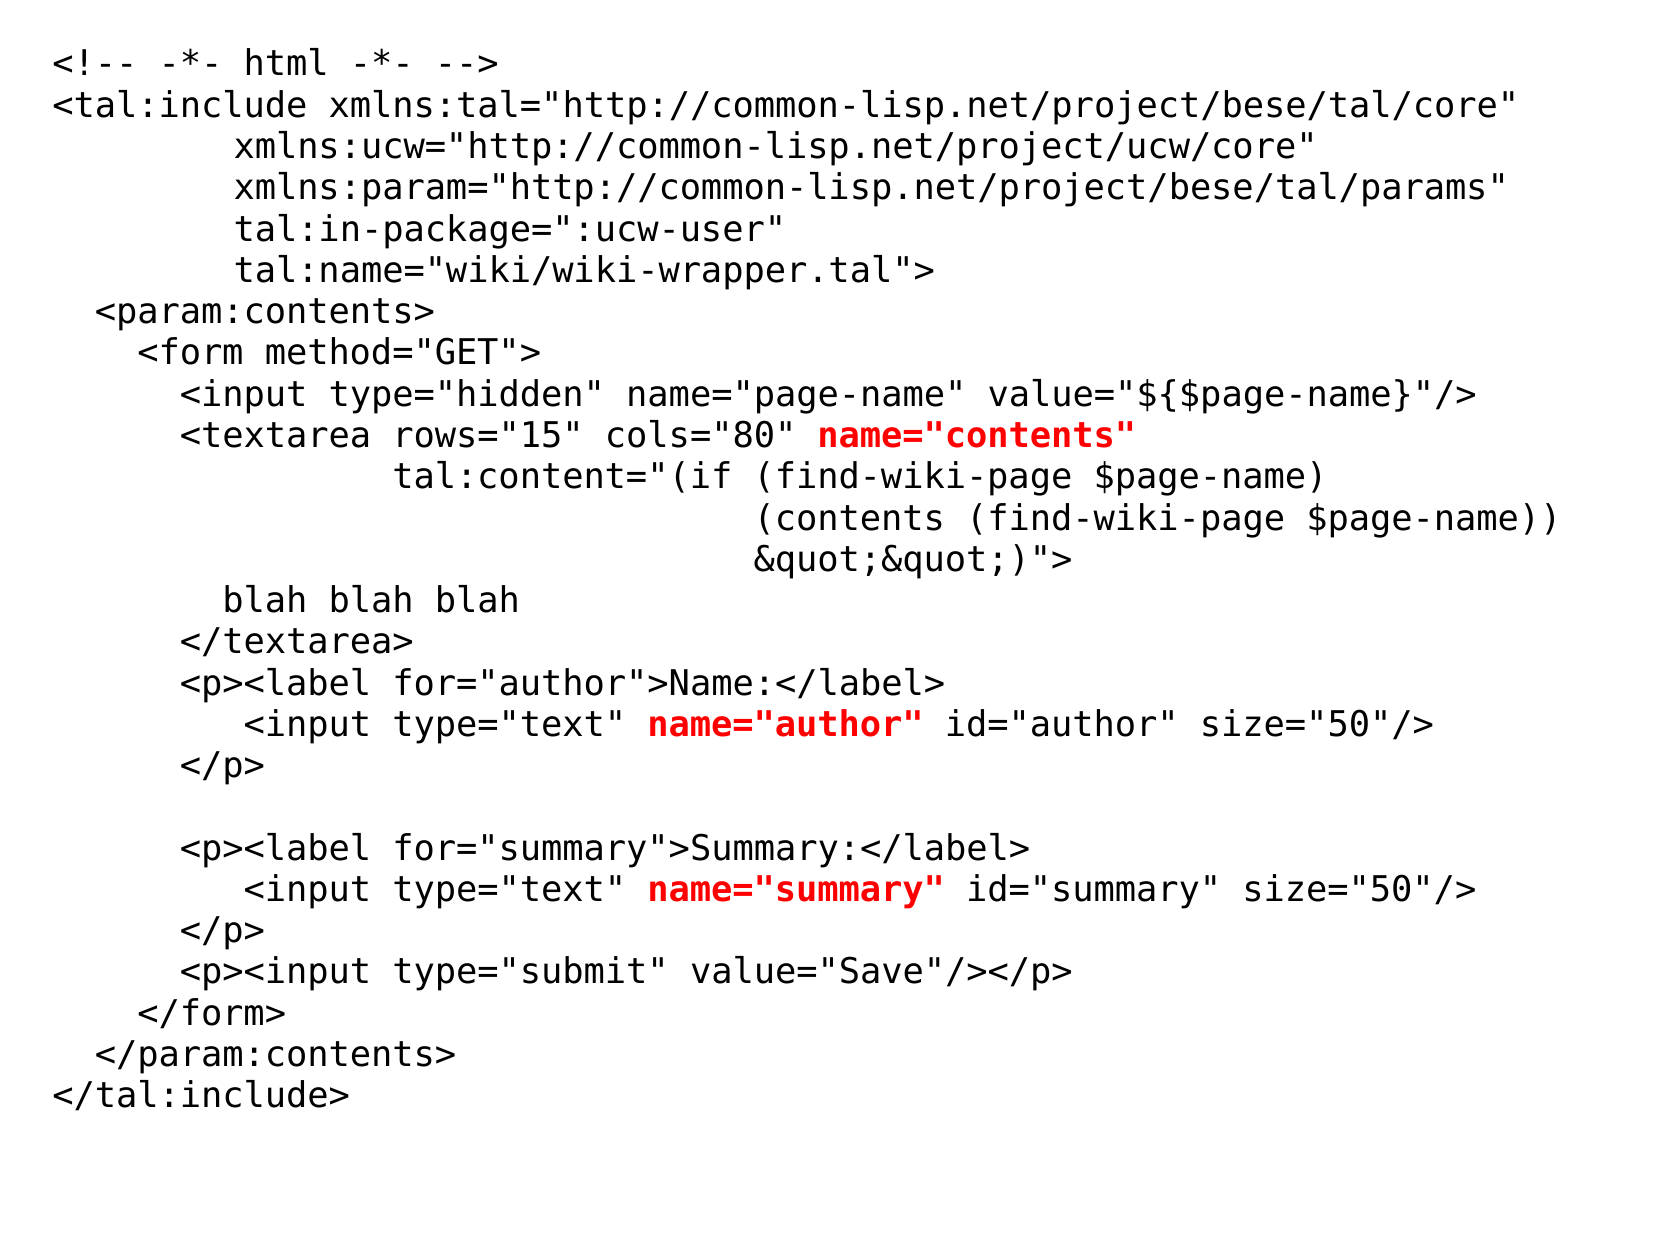

<!-- -*- html -*- -->
<tal:include xmlns:tal="http://common-lisp.net/project/bese/tal/core"
	 xmlns:ucw="http://common-lisp.net/project/ucw/core"
	 xmlns:param="http://common-lisp.net/project/bese/tal/params"
	 tal:in-package=":ucw-user"
	 tal:name="wiki/wiki-wrapper.tal">
 <param:contents>
 <form method="GET">
 <input type="hidden" name="page-name" value="${$page-name}"/>
 <textarea rows="15" cols="80" name="contents"
 tal:content="(if (find-wiki-page $page-name)
 (contents (find-wiki-page $page-name))
 &quot;&quot;)">
 blah blah blah
 </textarea>
 <p><label for="author">Name:</label>
 <input type="text" name="author" id="author" size="50"/>
 </p>
 <p><label for="summary">Summary:</label>
 <input type="text" name="summary" id="summary" size="50"/>
 </p>
 <p><input type="submit" value="Save"/></p>
 </form>
 </param:contents>
</tal:include>